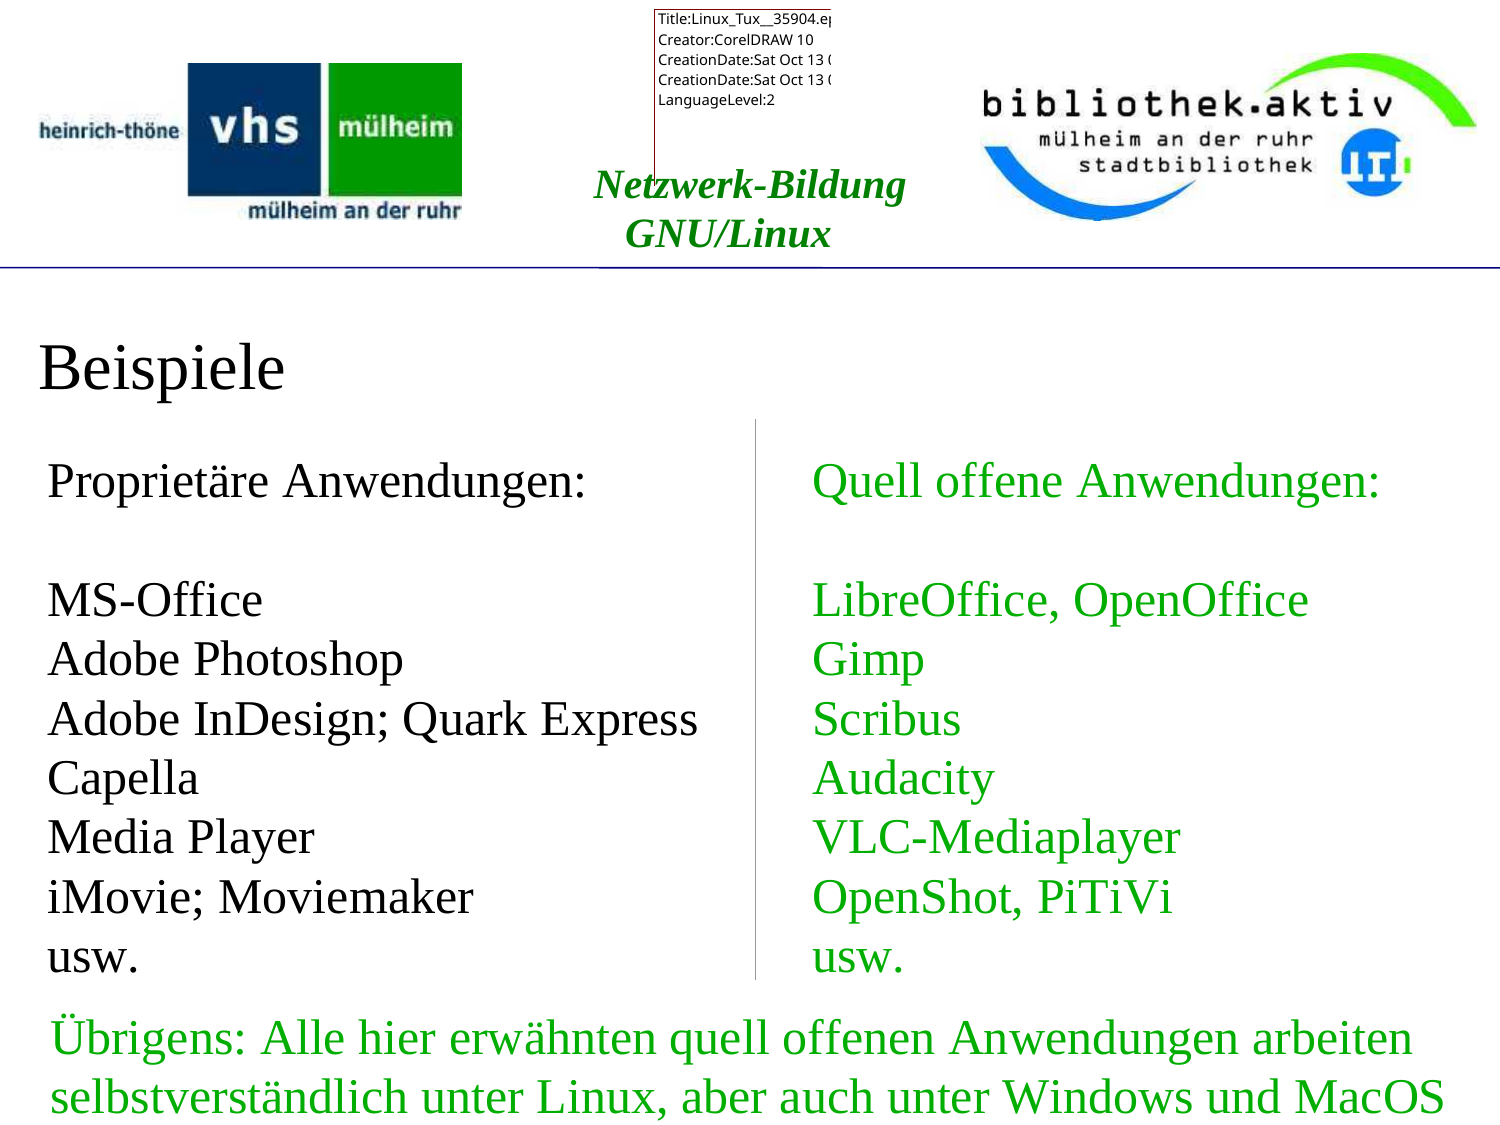

Netzwerk-Bildung
 GNU/Linux
Beispiele
Proprietäre Anwendungen:
MS-Office
Adobe Photoshop
Adobe InDesign; Quark Express
Capella
Media Player
iMovie; Moviemaker
usw.
Quell offene Anwendungen:
LibreOffice, OpenOffice
Gimp
Scribus
Audacity
VLC-Mediaplayer
OpenShot, PiTiVi
usw.
Übrigens: Alle hier erwähnten quell offenen Anwendungen arbeiten selbstverständlich unter Linux, aber auch unter Windows und MacOS